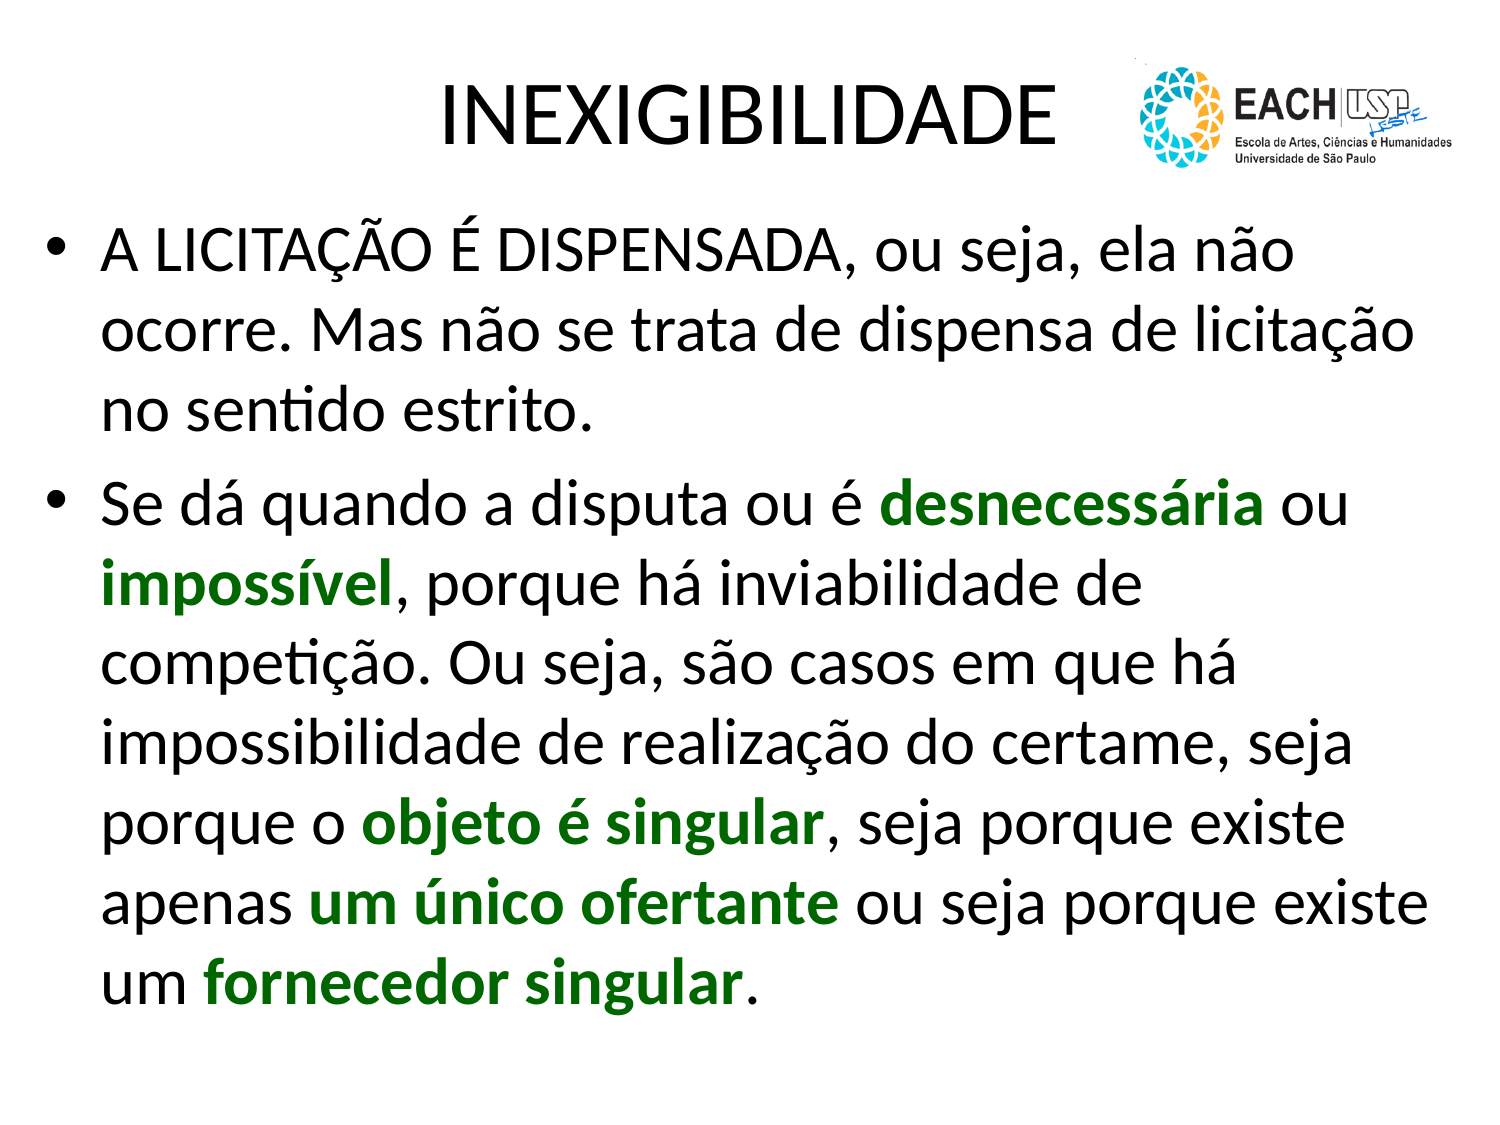

INEXIGIBILIDADE
# A LICITAÇÃO É DISPENSADA, ou seja, ela não ocorre. Mas não se trata de dispensa de licitação no sentido estrito.
Se dá quando a disputa ou é desnecessária ou impossível, porque há inviabilidade de competição. Ou seja, são casos em que há impossibilidade de realização do certame, seja porque o objeto é singular, seja porque existe apenas um único ofertante ou seja porque existe um fornecedor singular.